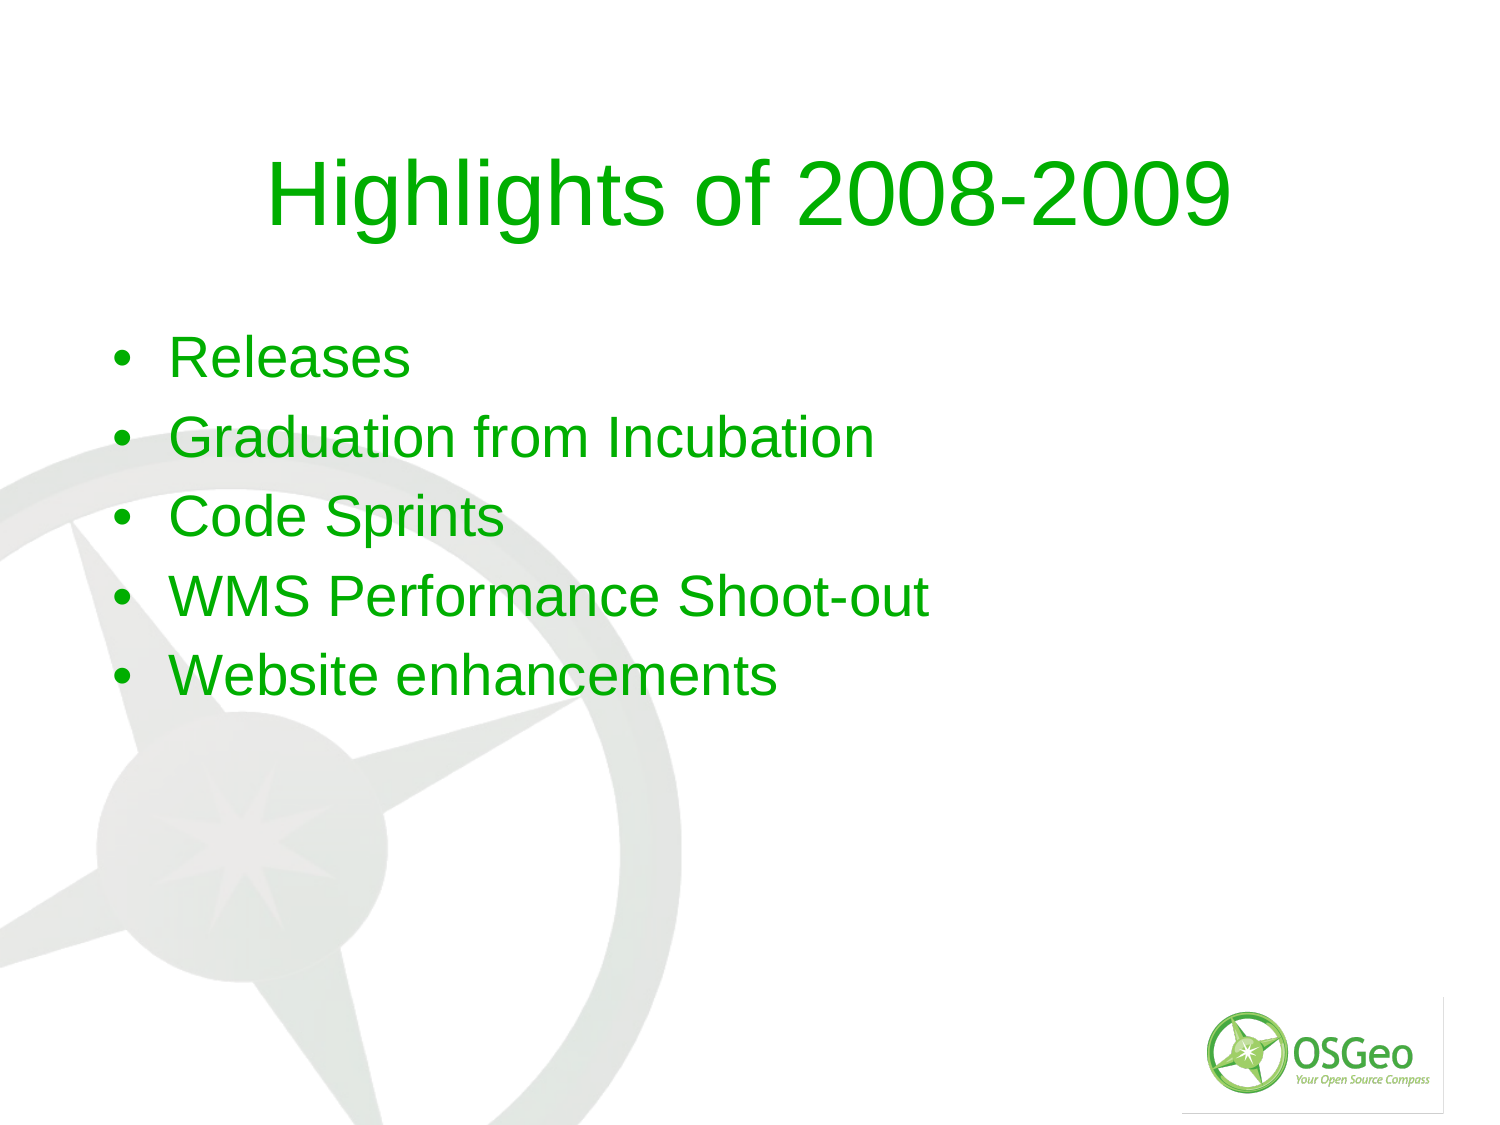

# Highlights of 2008-2009
Releases
Graduation from Incubation
Code Sprints
WMS Performance Shoot-out
Website enhancements